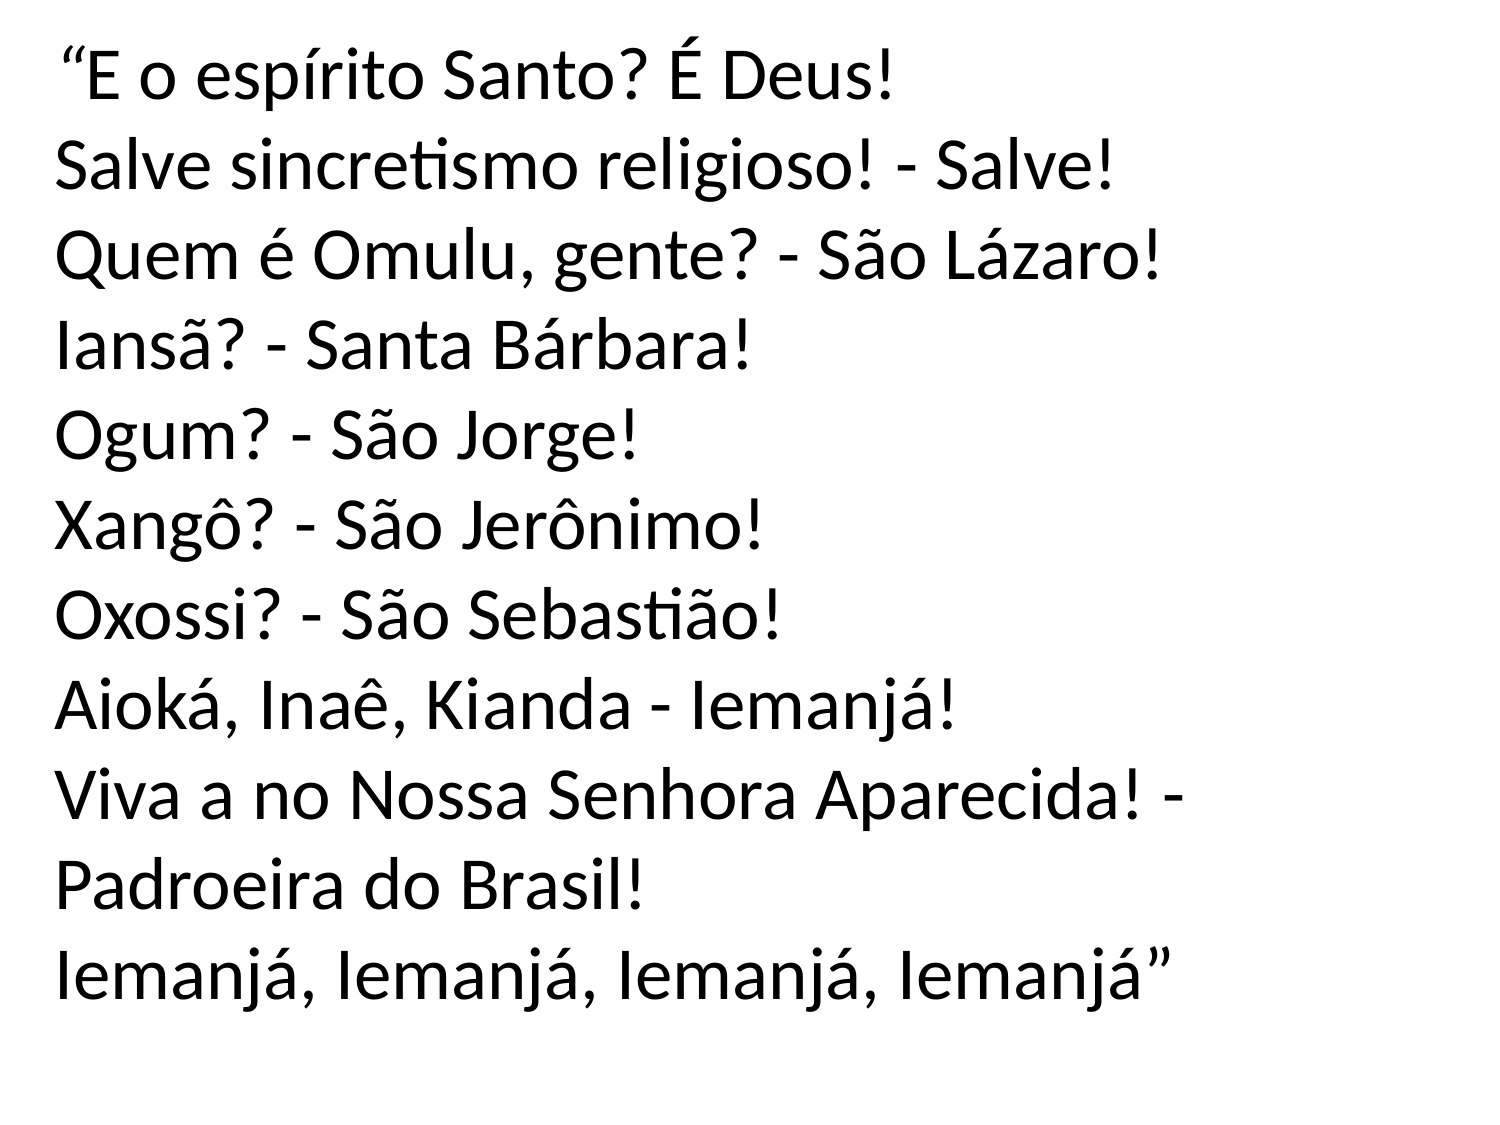

“E o espírito Santo? É Deus!
Salve sincretismo religioso! - Salve!
Quem é Omulu, gente? - São Lázaro!
Iansã? - Santa Bárbara!
Ogum? - São Jorge!
Xangô? - São Jerônimo!
Oxossi? - São Sebastião!
Aioká, Inaê, Kianda - Iemanjá!
Viva a no Nossa Senhora Aparecida! - Padroeira do Brasil!
Iemanjá, Iemanjá, Iemanjá, Iemanjá”